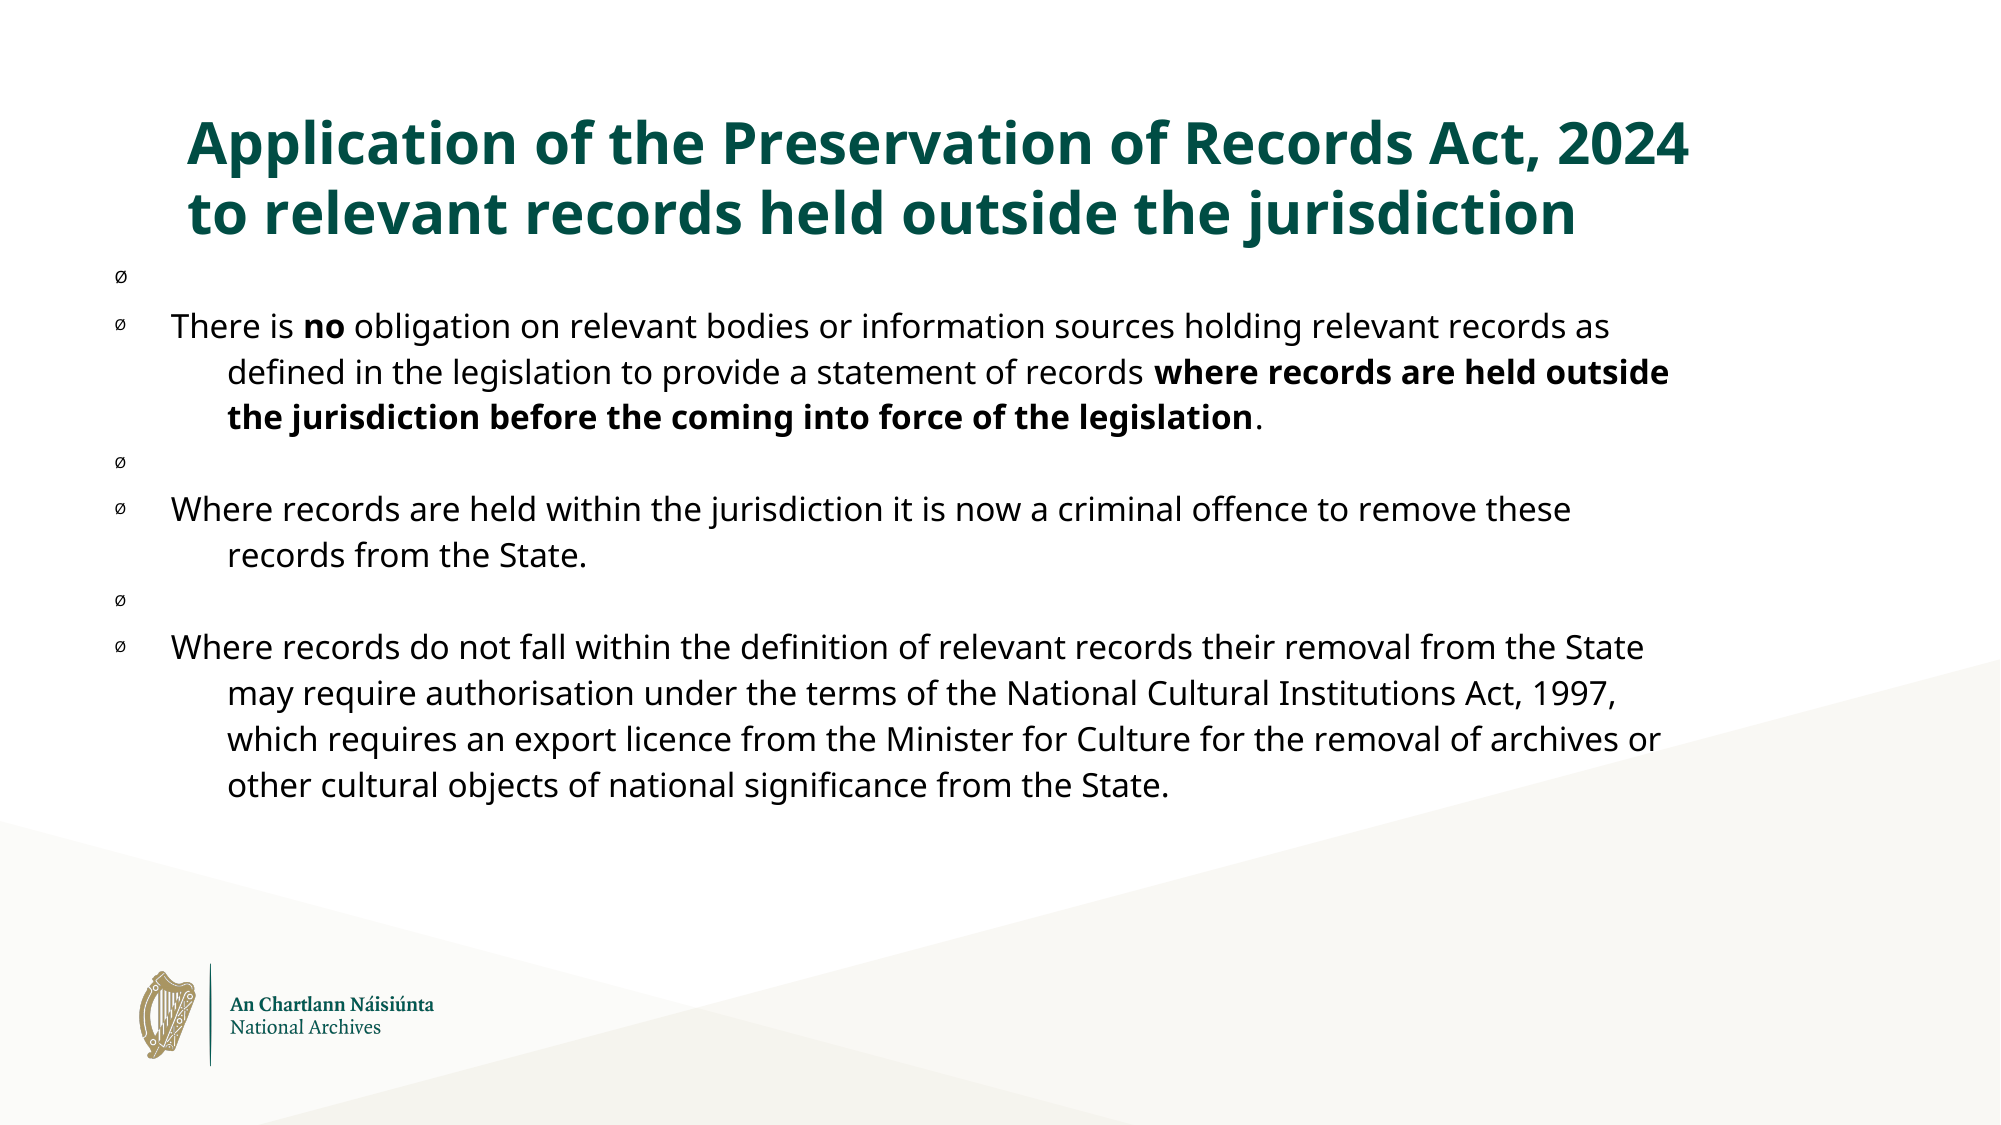

Application of the Preservation of Records Act, 2024 to relevant records held outside the jurisdiction
There is no obligation on relevant bodies or information sources holding relevant records as defined in the legislation to provide a statement of records where records are held outside the jurisdiction before the coming into force of the legislation.
Where records are held within the jurisdiction it is now a criminal offence to remove these records from the State.
Where records do not fall within the definition of relevant records their removal from the State may require authorisation under the terms of the National Cultural Institutions Act, 1997, which requires an export licence from the Minister for Culture for the removal of archives or other cultural objects of national significance from the State.